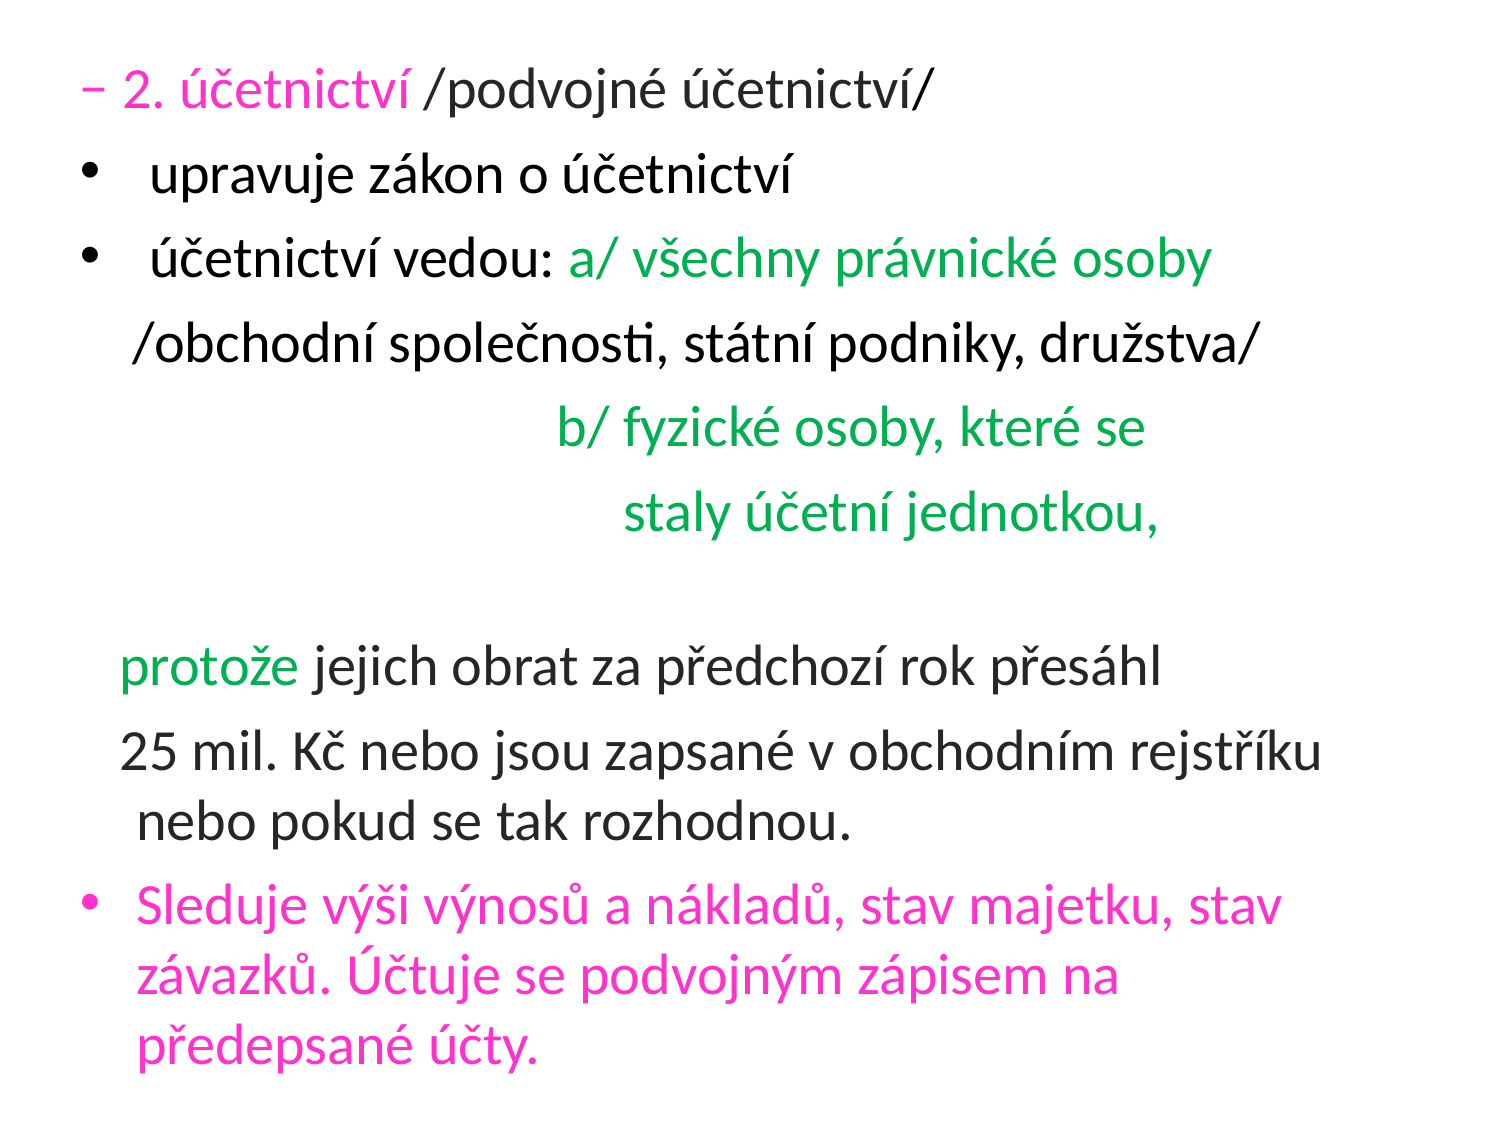

# − 2. účetnictví /podvojné účetnictví/
 upravuje zákon o účetnictví
 účetnictví vedou: a/ všechny právnické osoby
 /obchodní společnosti, státní podniky, družstva/
 b/ fyzické osoby, které se
 staly účetní jednotkou,
 protože jejich obrat za předchozí rok přesáhl
 25 mil. Kč nebo jsou zapsané v obchodním rejstříku nebo pokud se tak rozhodnou.
Sleduje výši výnosů a nákladů, stav majetku, stav závazků. Účtuje se podvojným zápisem na předepsané účty.